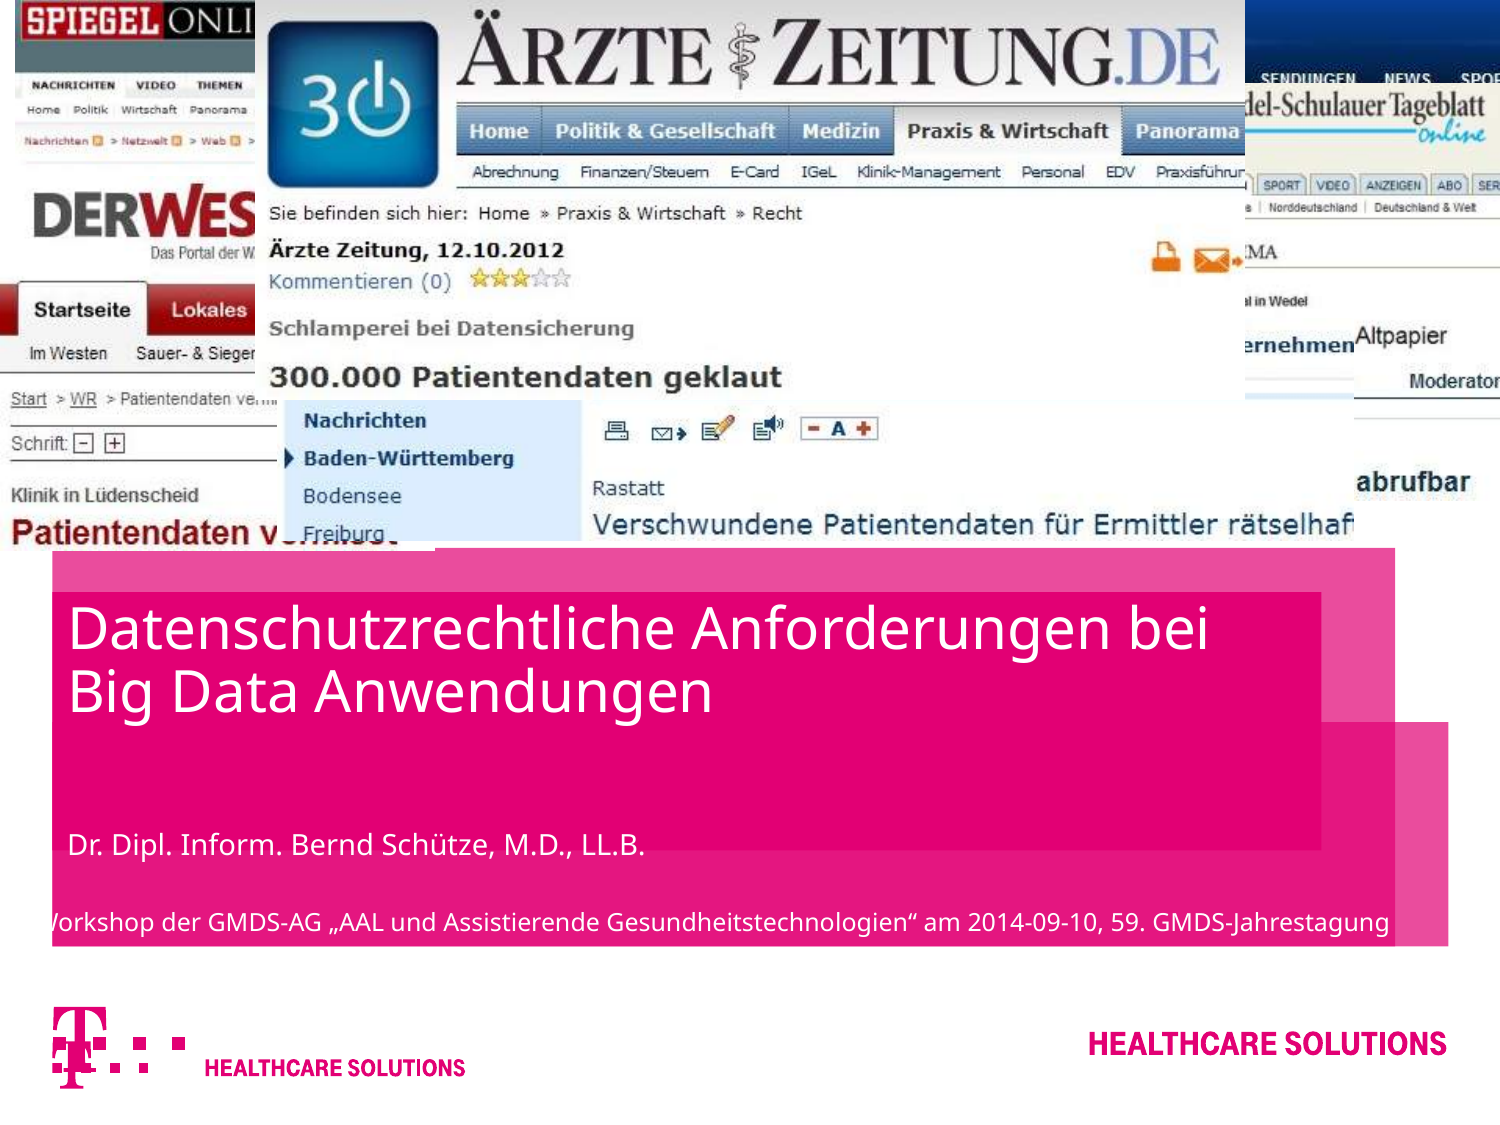

# Datenschutzrechtliche Anforderungen bei Big Data Anwendungen
Dr. Dipl. Inform. Bernd Schütze, M.D., LL.B.
Workshop der GMDS-AG „AAL und Assistierende Gesundheitstechnologien“ am 2014-09-10, 59. GMDS-Jahrestagung